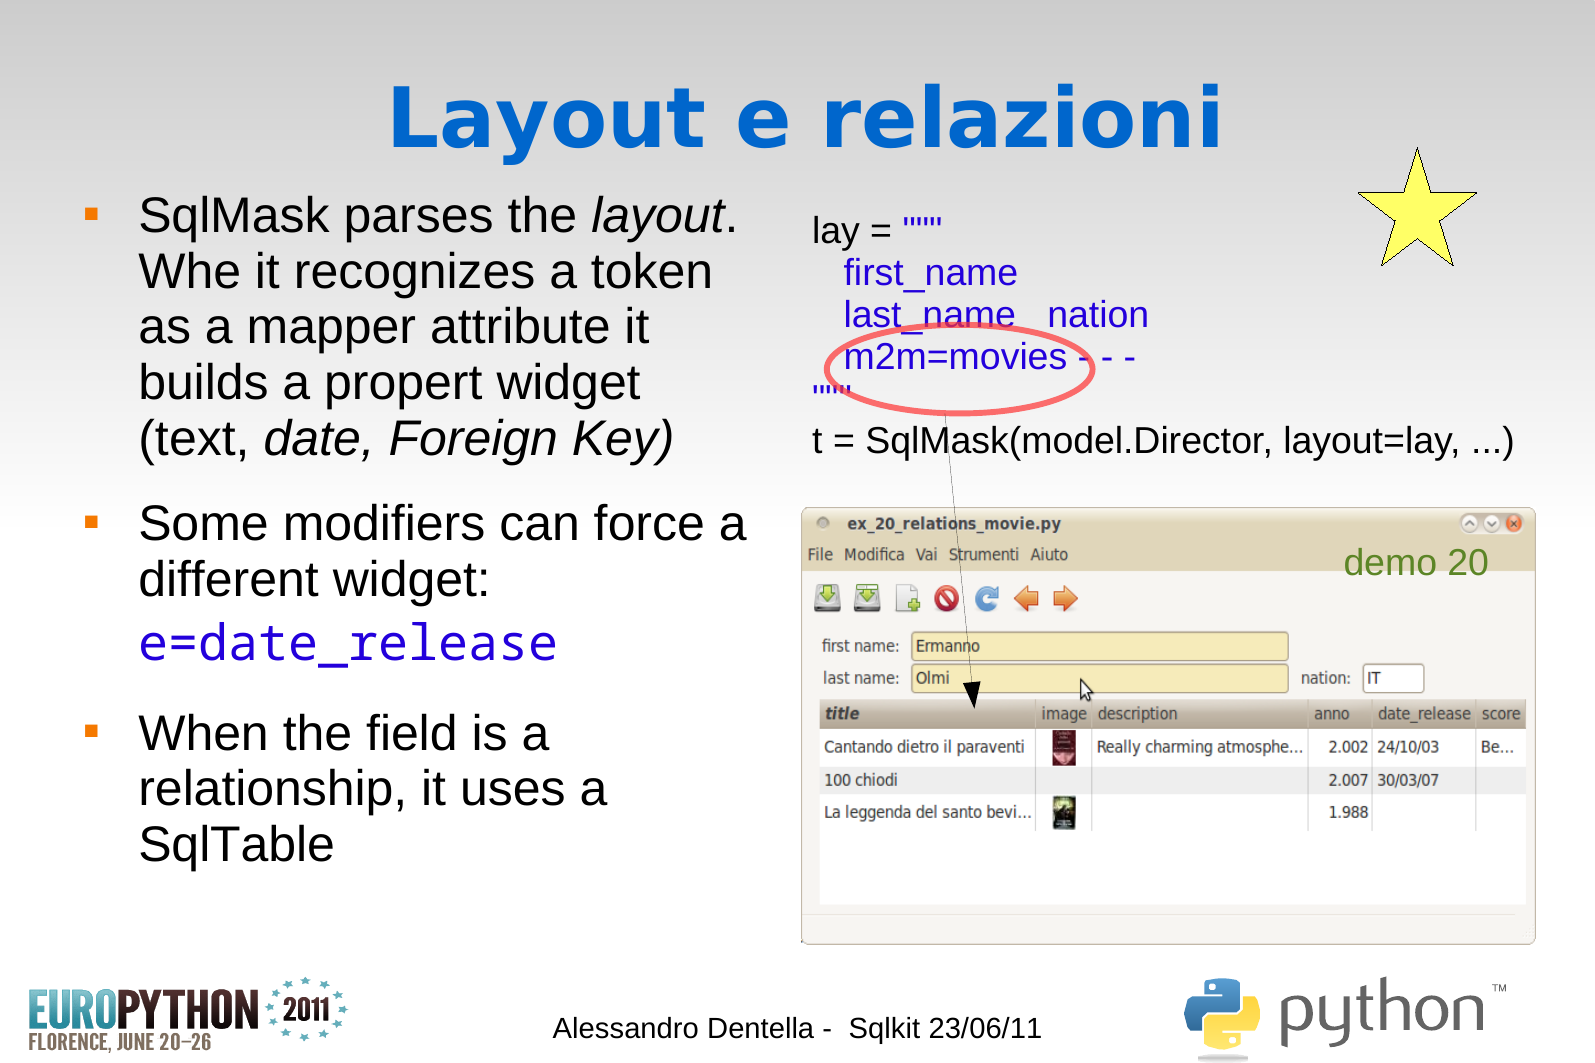

# Layout e relazioni
SqlMask parses the layout. Whe it recognizes a token as a mapper attribute it builds a propert widget (text, date, Foreign Key)
Some modifiers can force a different widget: e=date_release
When the field is a relationship, it uses a SqlTable
lay = """
 first_name
 last_name nation
 m2m=movies - - -
"""
t = SqlMask(model.Director, layout=lay, ...)
demo 20